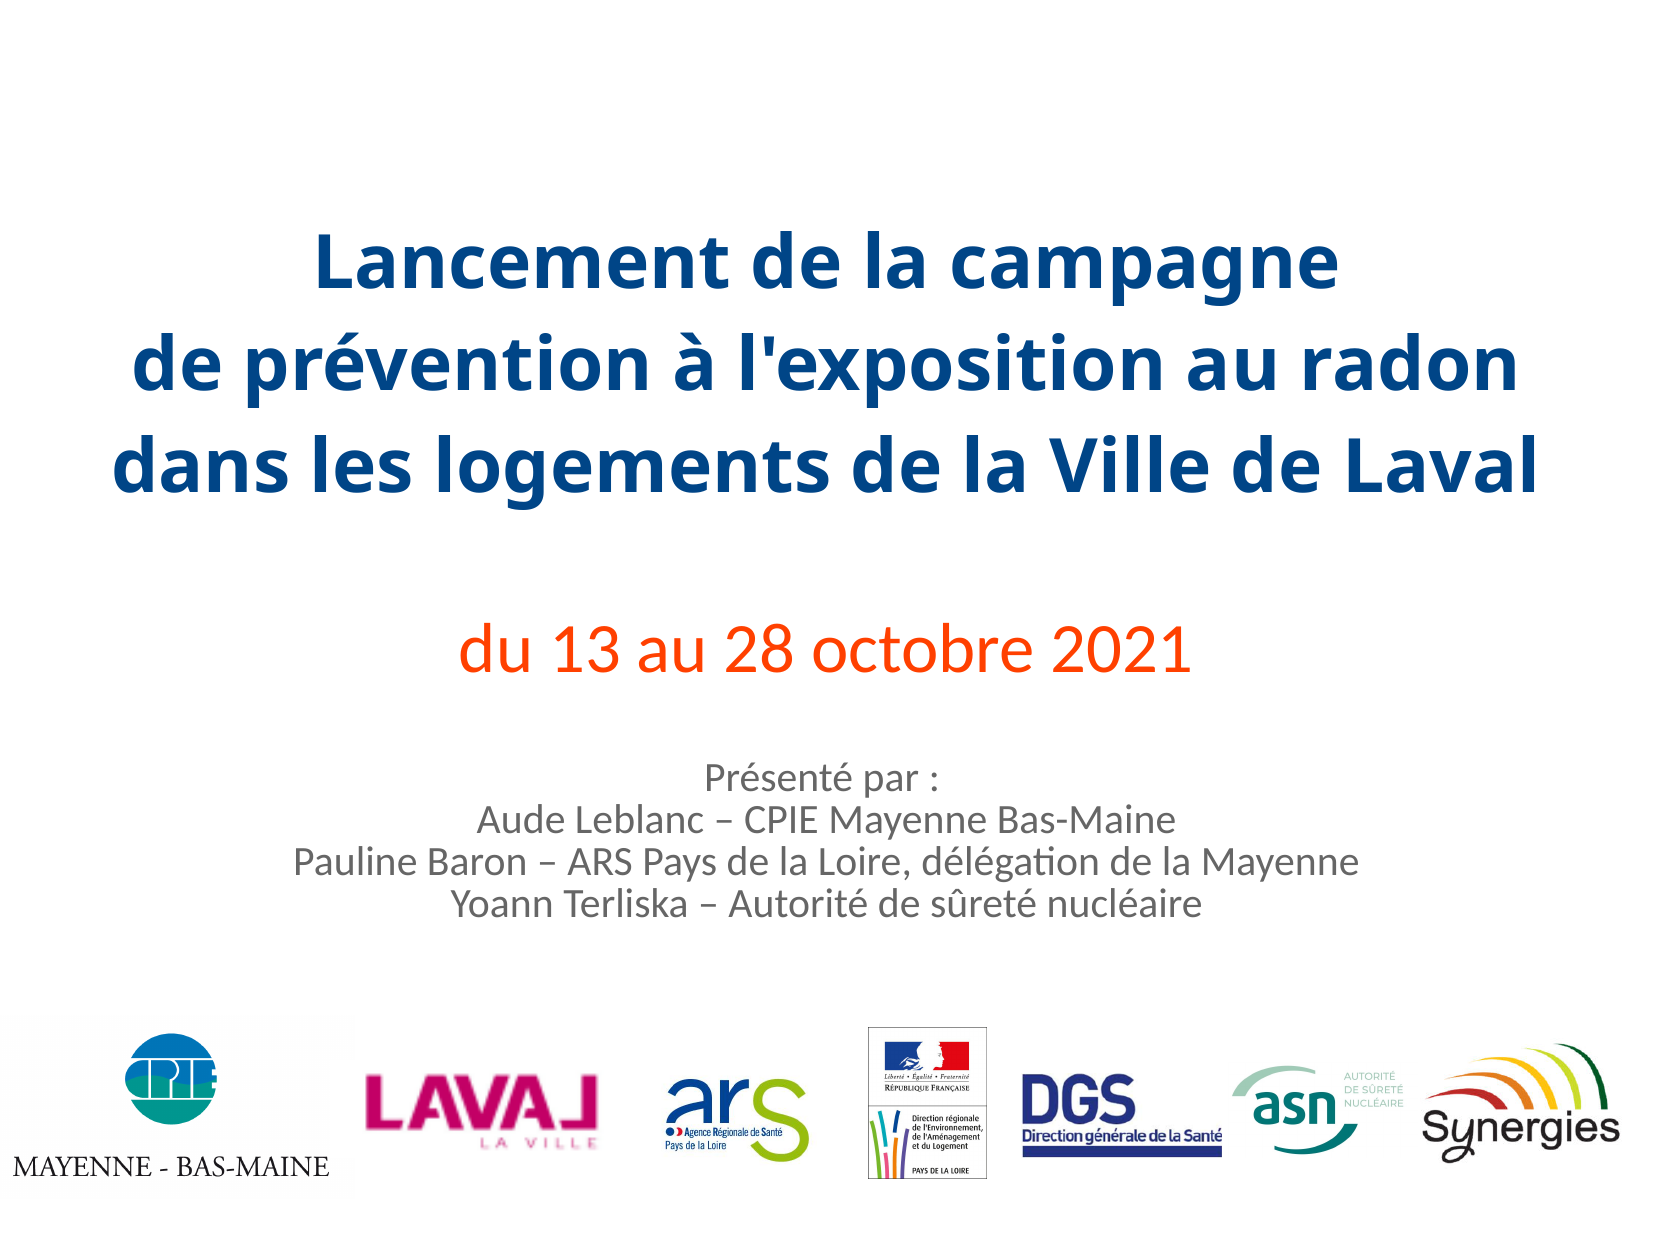

Lancement de la campagne
de prévention à l'exposition au radon
dans les logements de la Ville de Laval
.
du 13 au 28 octobre 2021
Présenté par :
Aude Leblanc – CPIE Mayenne Bas-Maine
Pauline Baron – ARS Pays de la Loire, délégation de la Mayenne
Yoann Terliska – Autorité de sûreté nucléaire